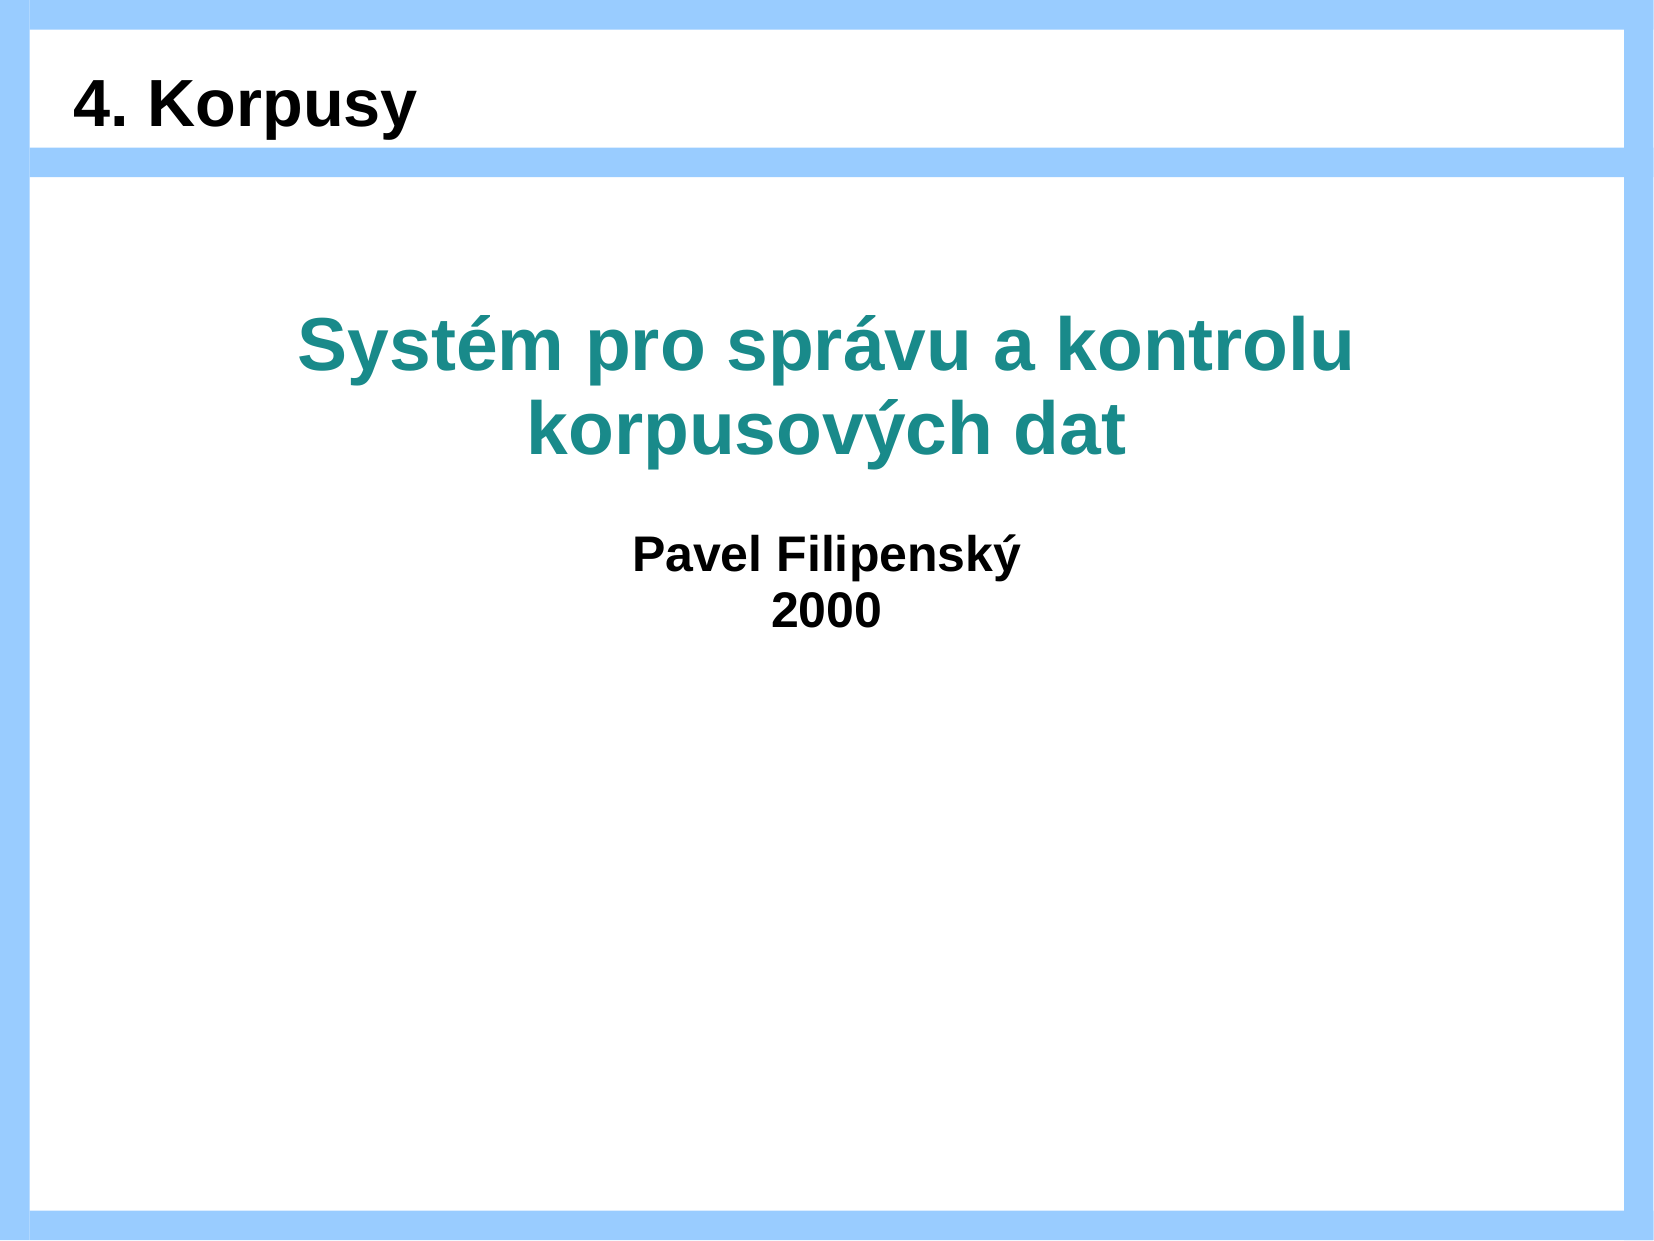

4. Korpusy
Systém pro správu a kontrolu
korpusových dat
Pavel Filipenský
2000